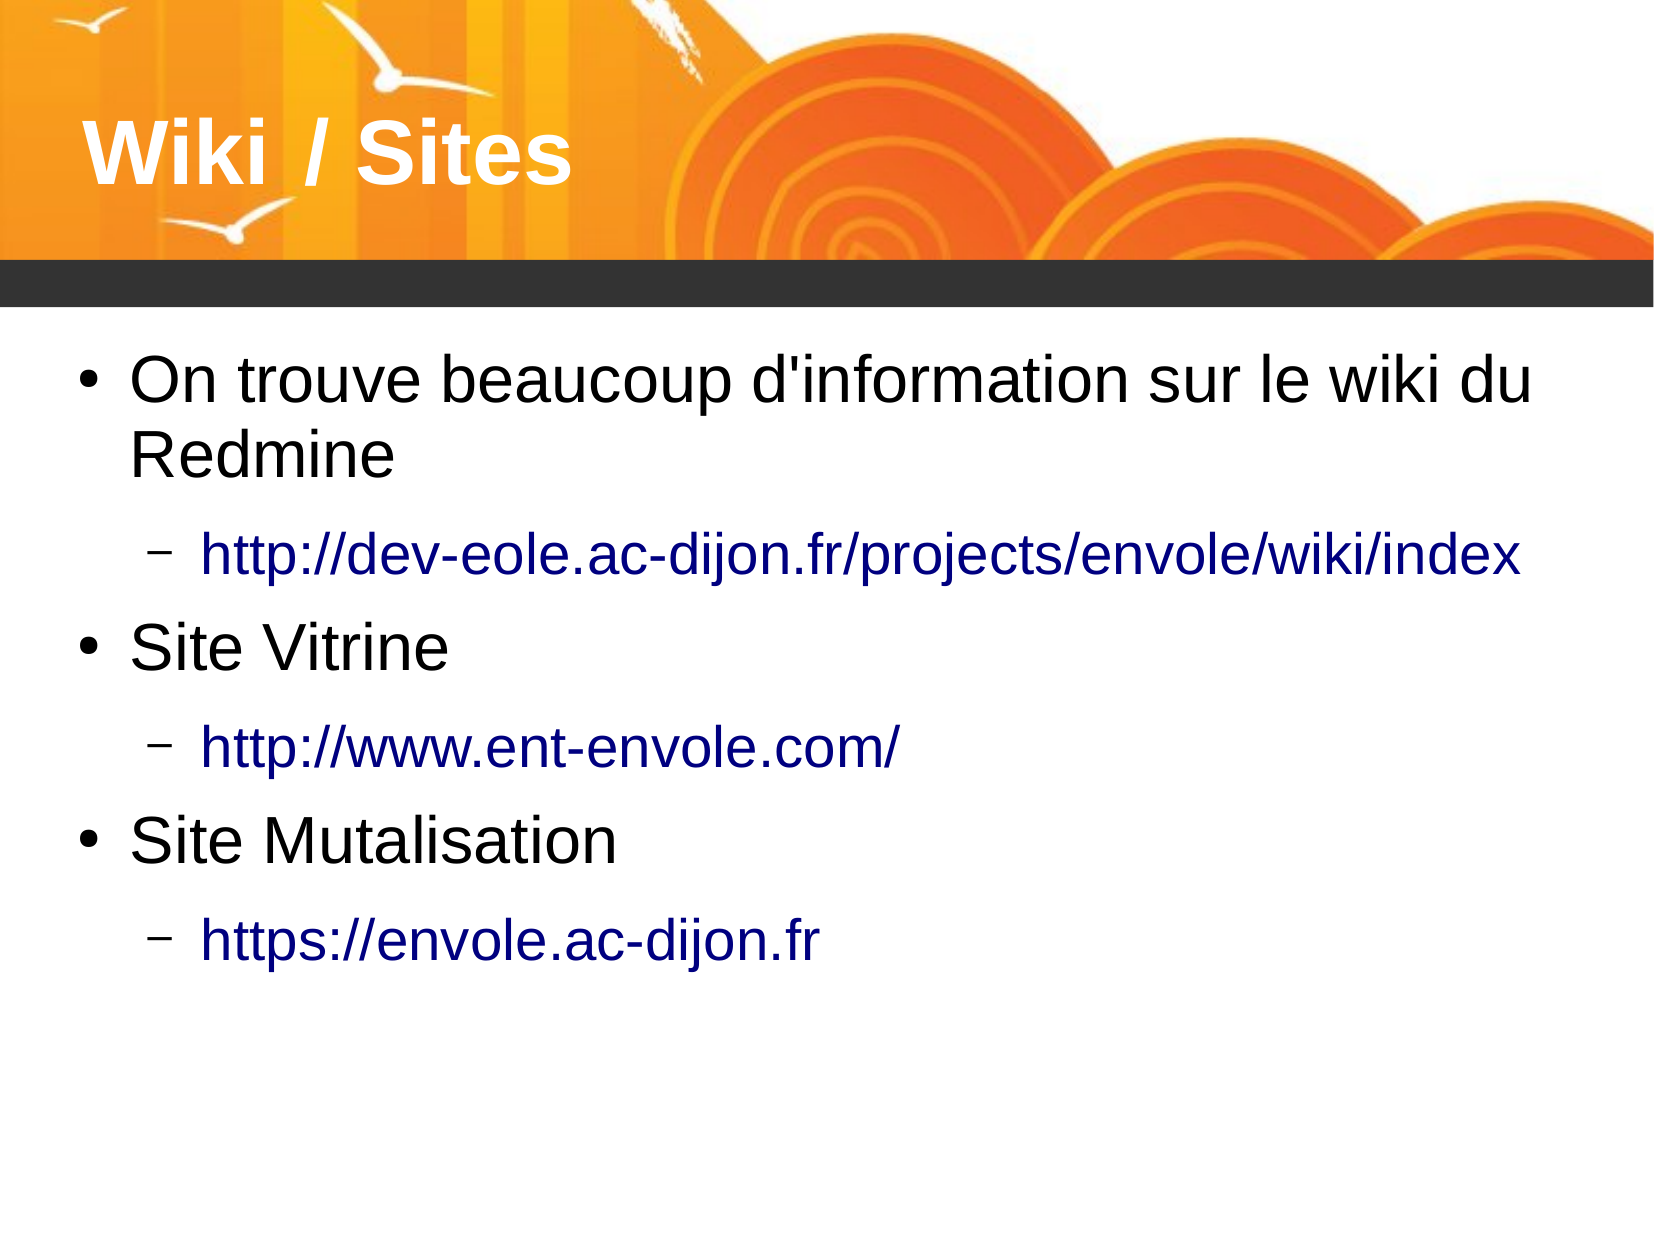

# Wiki	/ Sites
On trouve beaucoup d'information sur le wiki du Redmine
http://dev-eole.ac-dijon.fr/projects/envole/wiki/index
Site Vitrine
http://www.ent-envole.com/
Site Mutalisation
https://envole.ac-dijon.fr